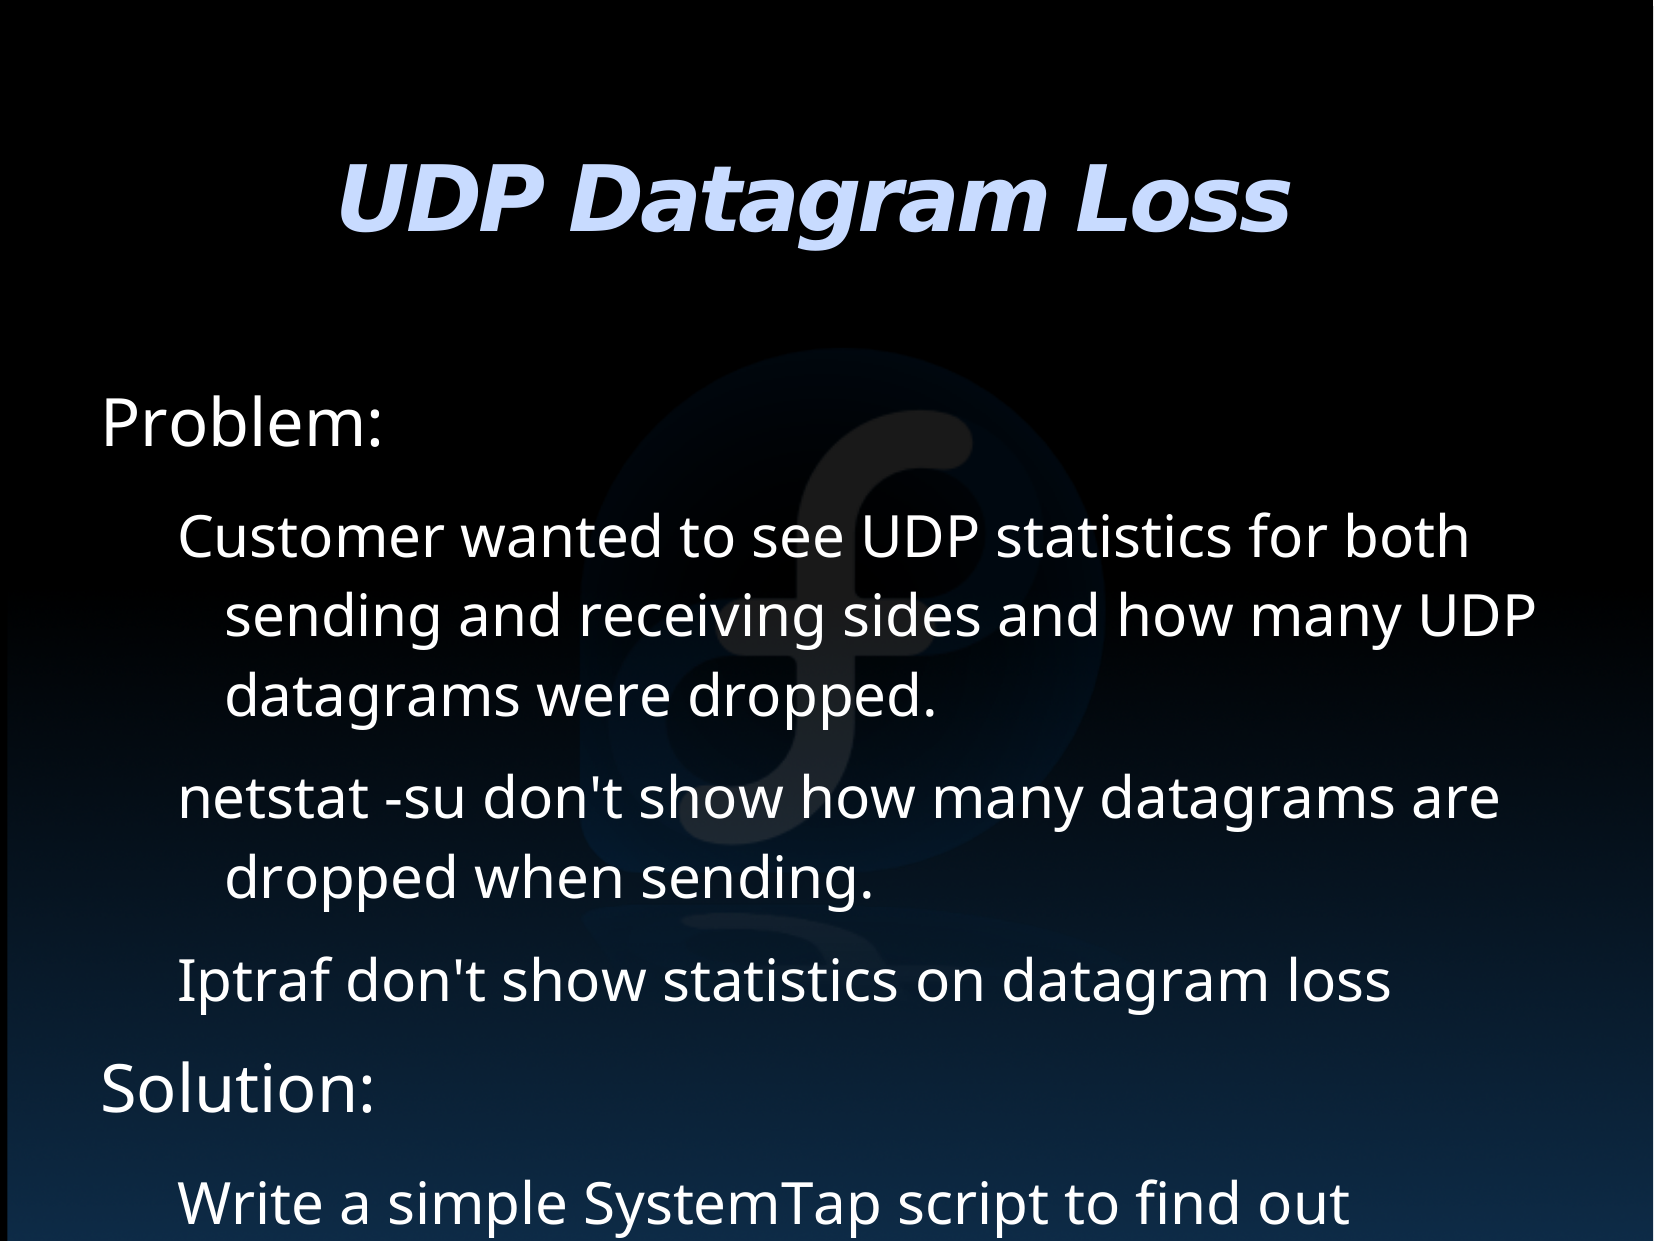

# UDP Datagram Loss
Problem:
Customer wanted to see UDP statistics for both sending and receiving sides and how many UDP datagrams were dropped.
netstat -su don't show how many datagrams are dropped when sending.
Iptraf don't show statistics on datagram loss
Solution:
Write a simple SystemTap script to find out